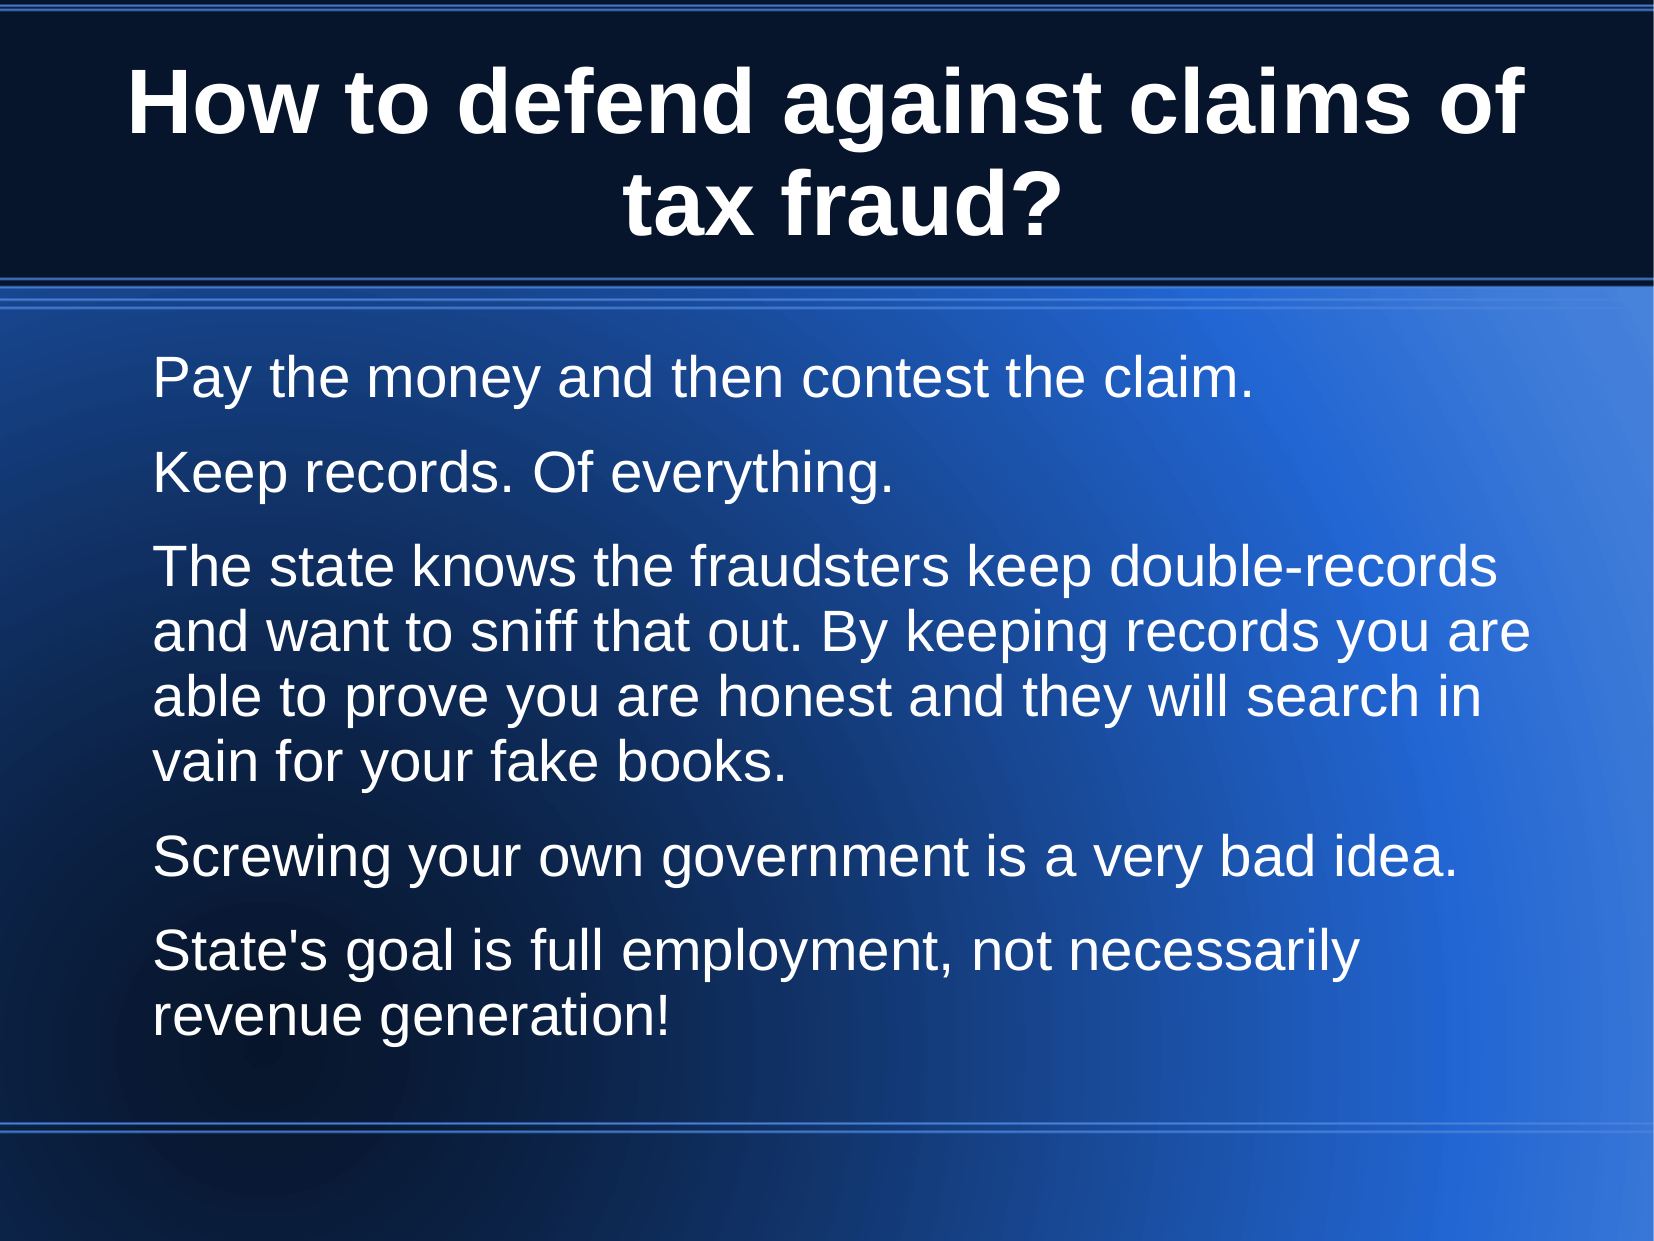

# How to defend against claims of tax fraud?
Pay the money and then contest the claim.
Keep records. Of everything.
The state knows the fraudsters keep double-records and want to sniff that out. By keeping records you are able to prove you are honest and they will search in vain for your fake books.
Screwing your own government is a very bad idea.
State's goal is full employment, not necessarily revenue generation!